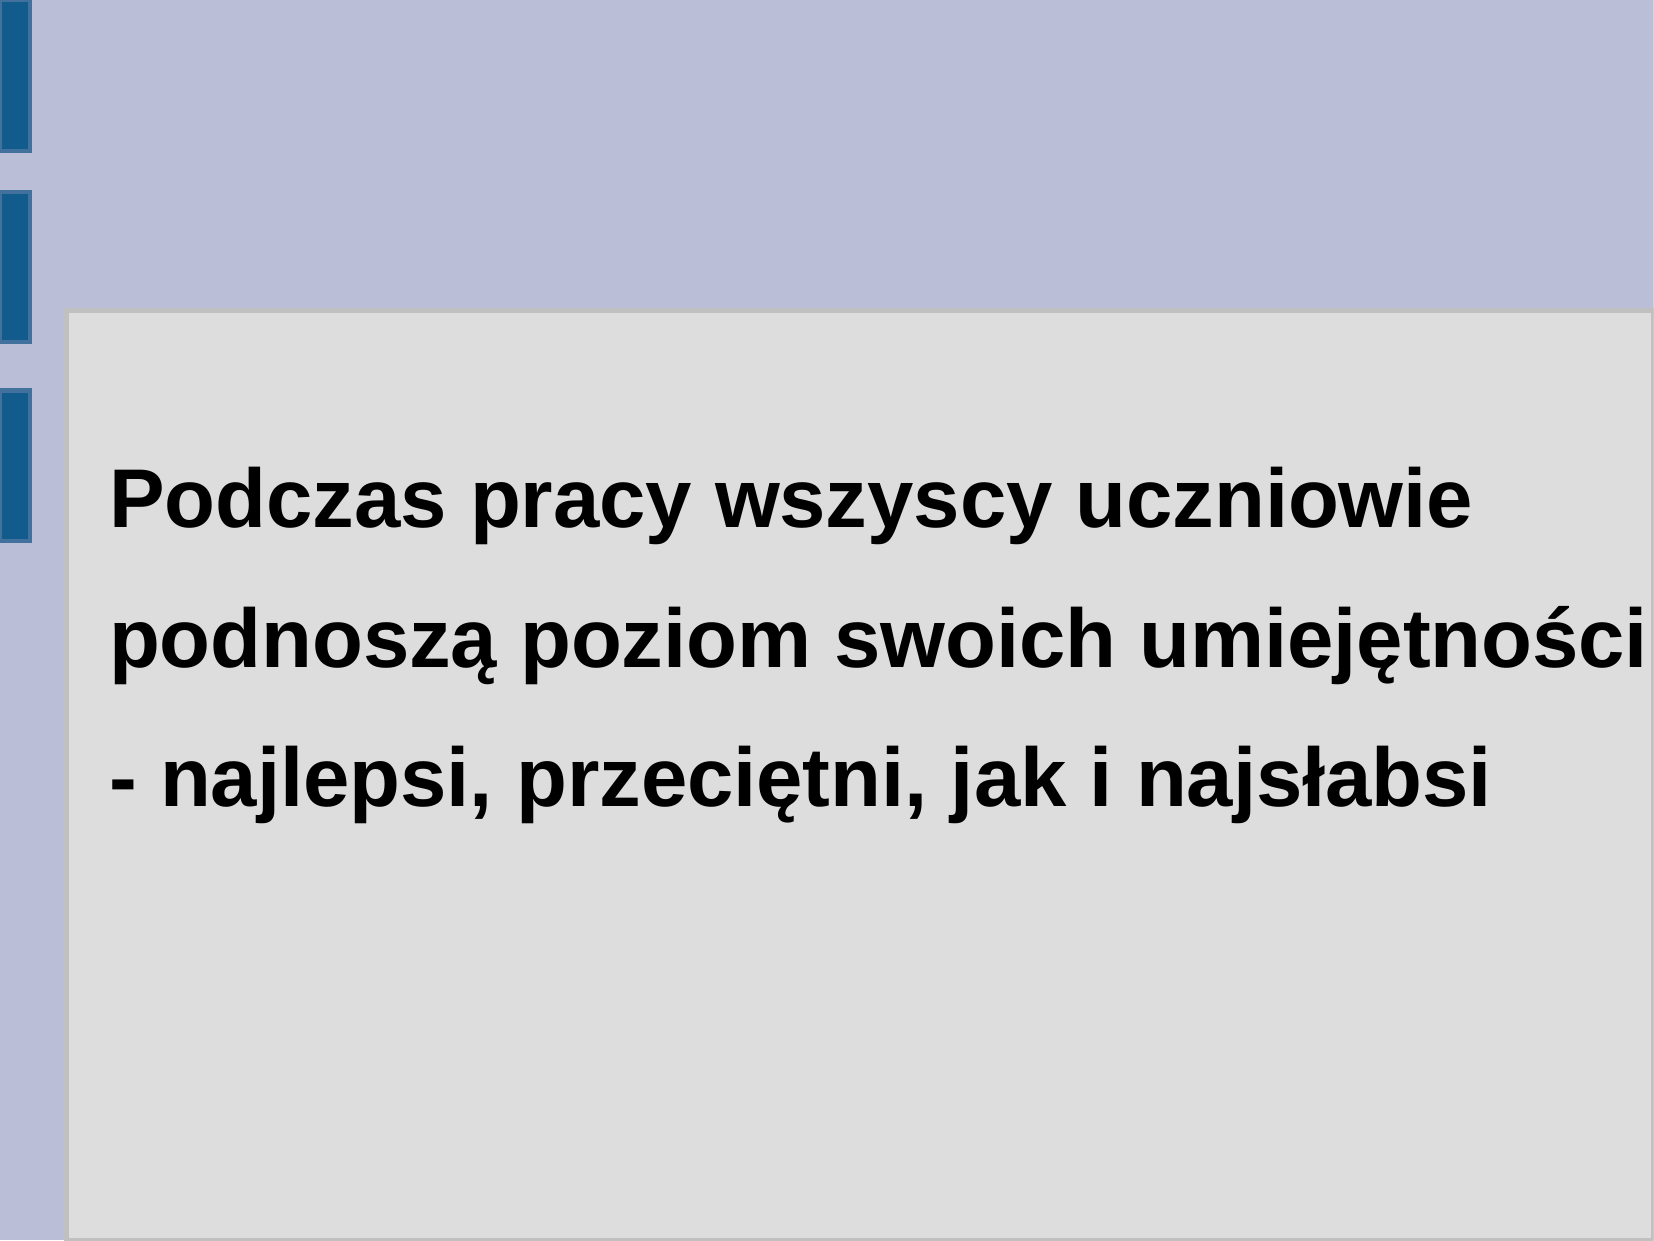

Podczas pracy wszyscy uczniowie podnoszą poziom swoich umiejętności - najlepsi, przeciętni, jak i najsłabsi